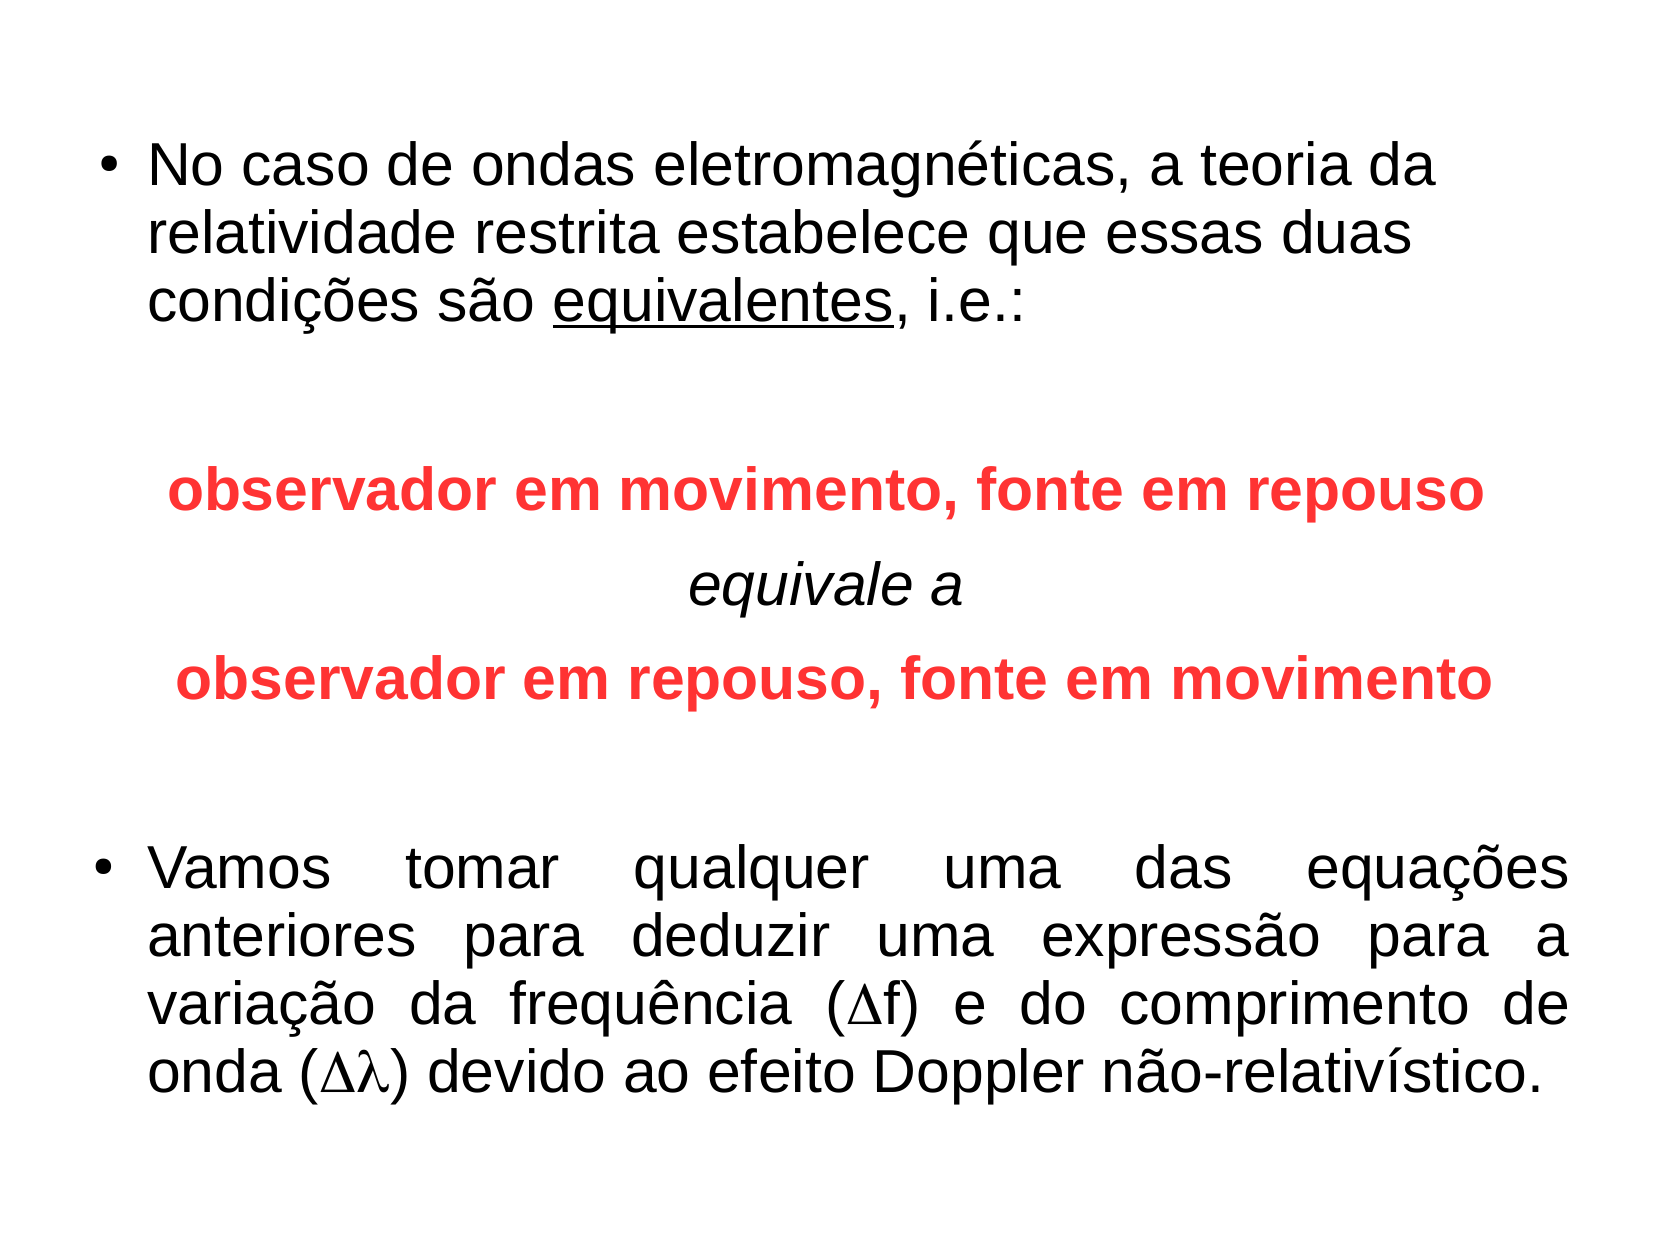

#
No caso de ondas eletromagnéticas, a teoria da relatividade restrita estabelece que essas duas condições são equivalentes, i.e.:
observador em movimento, fonte em repouso
equivale a
 observador em repouso, fonte em movimento
Vamos tomar qualquer uma das equações anteriores para deduzir uma expressão para a variação da frequência (Df) e do comprimento de onda (Dl) devido ao efeito Doppler não-relativístico.